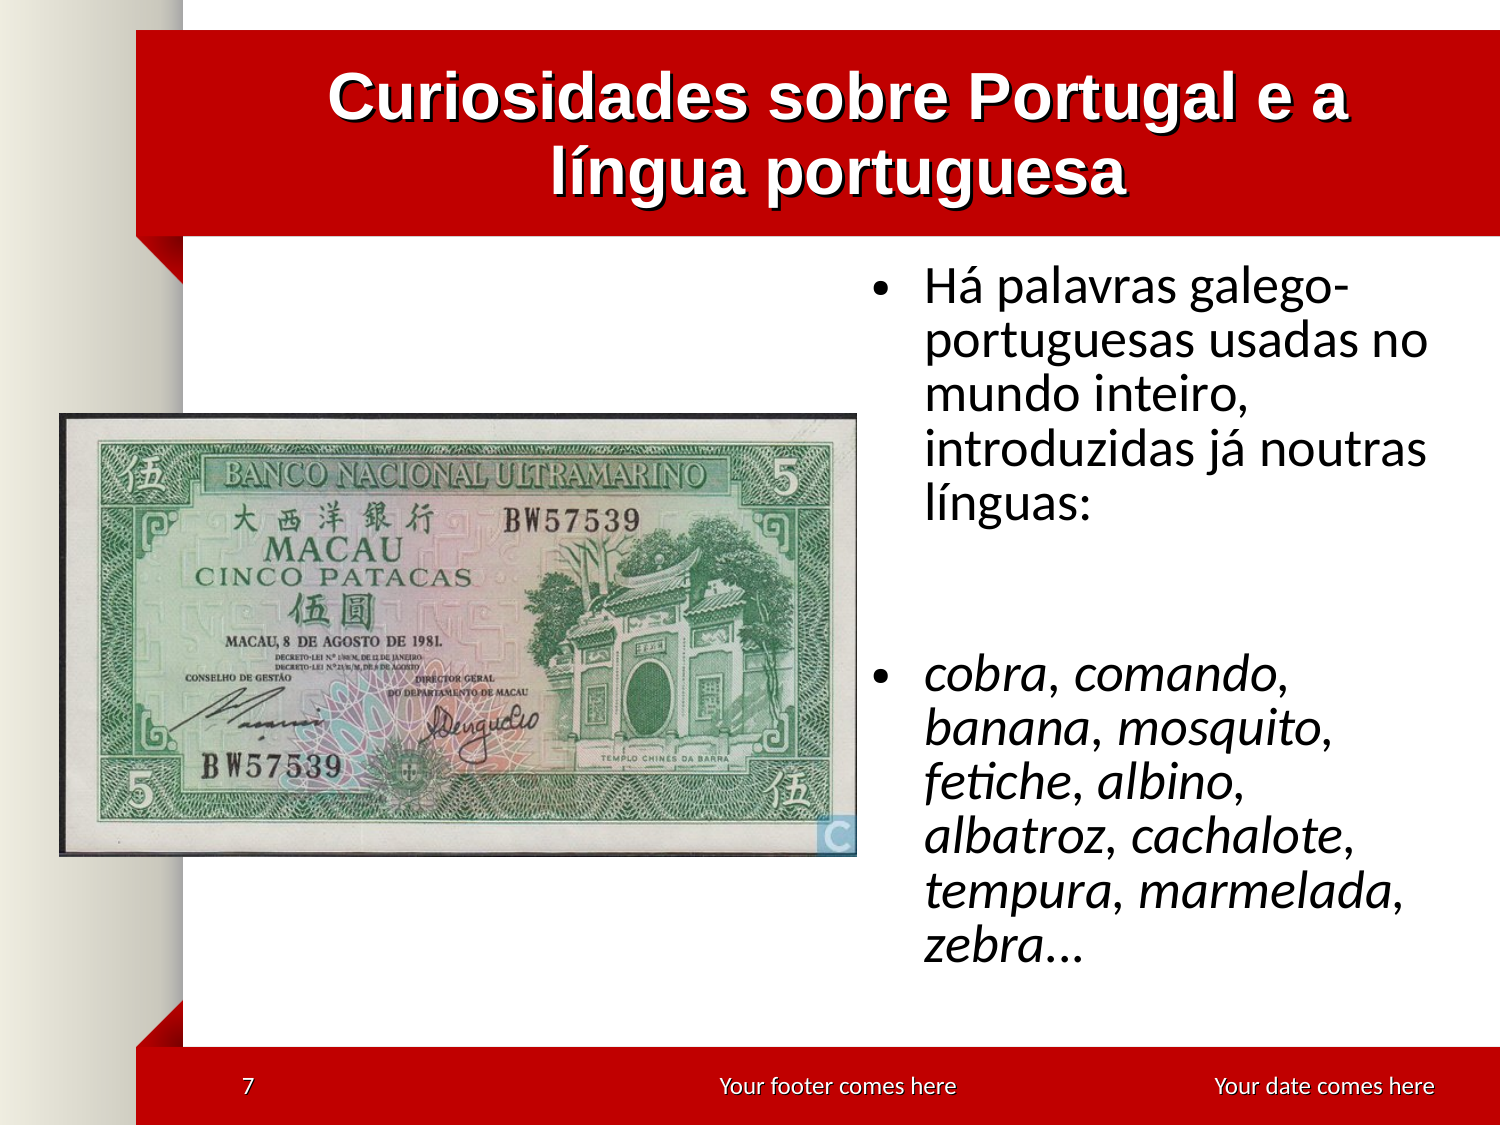

# Curiosidades sobre Portugal e a língua portuguesa
Há palavras galego-portuguesas usadas no mundo inteiro, introduzidas já noutras línguas:
cobra, comando, banana, mosquito, fetiche, albino, albatroz, cachalote, tempura, marmelada, zebra...
7
Your date here